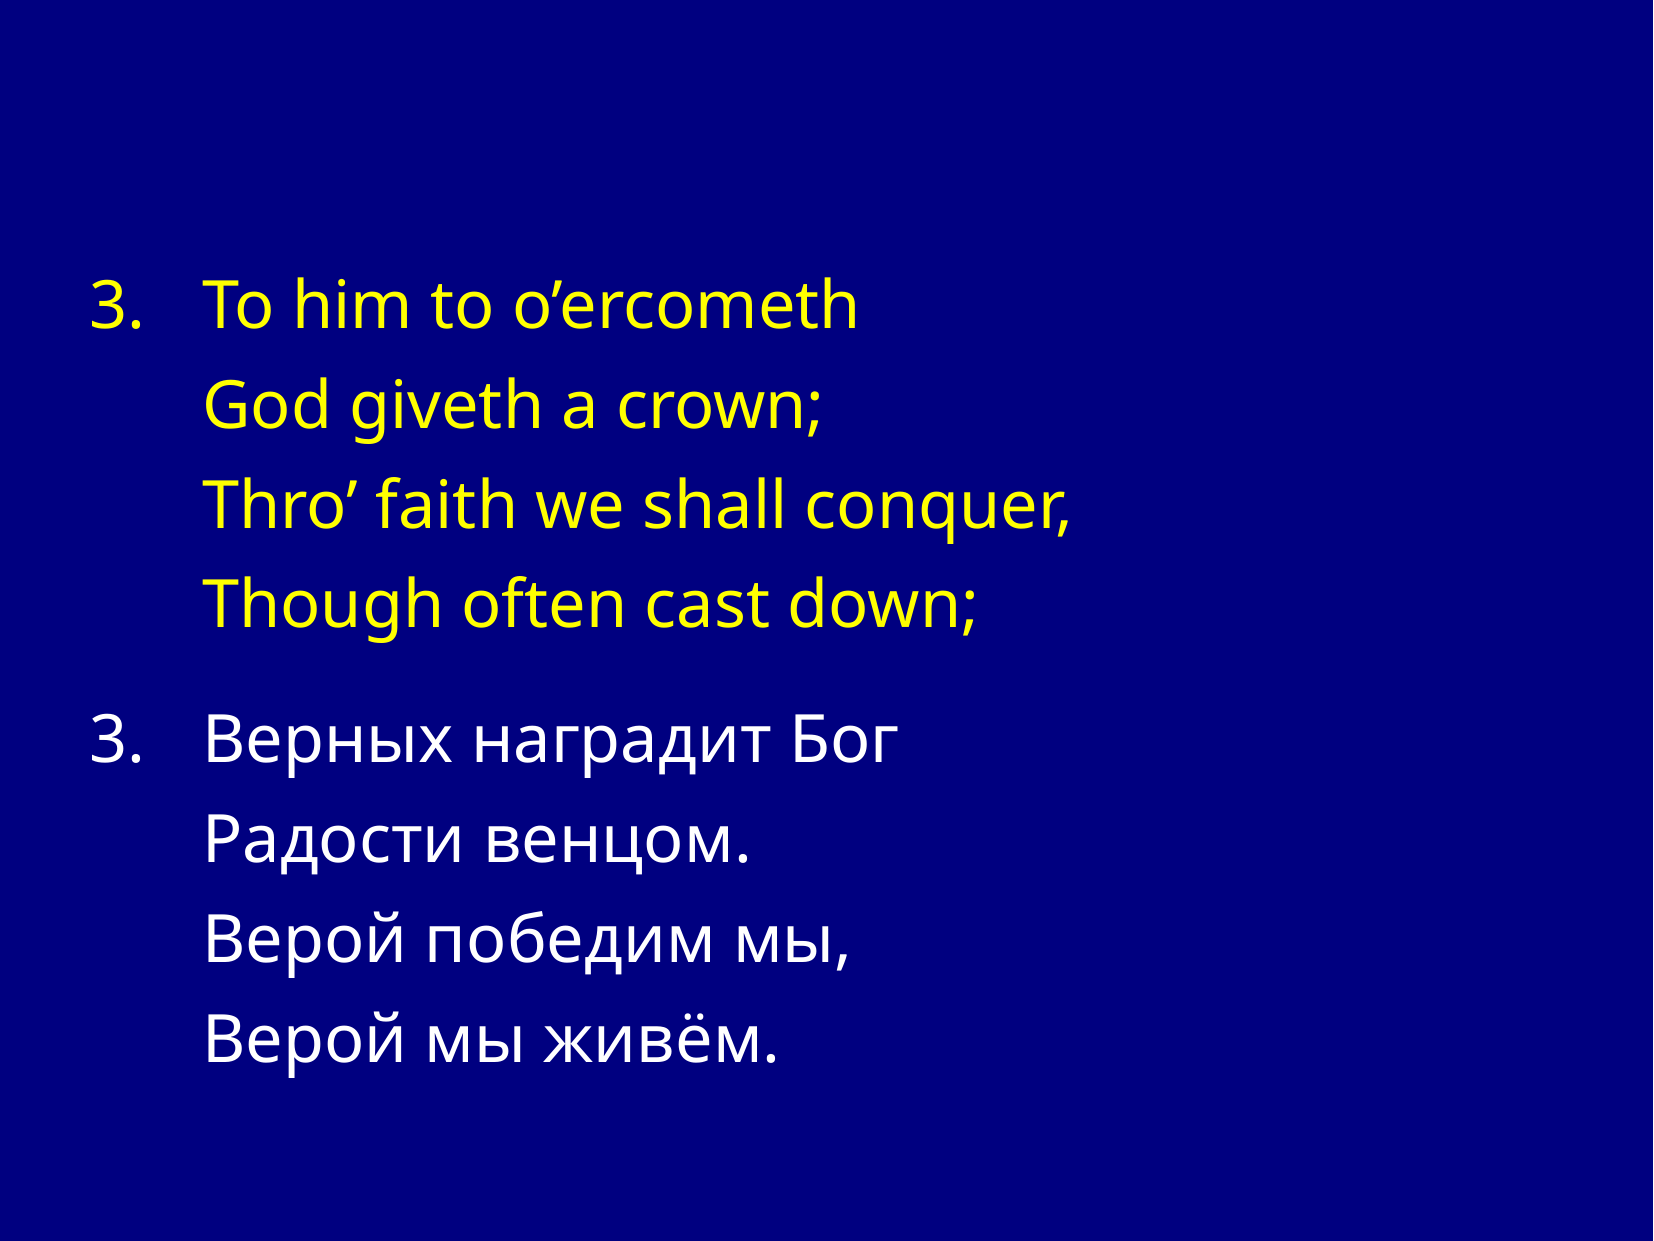

3.	To him to o’ercometh
	God giveth a crown;
	Thro’ faith we shall conquer,
	Though often cast down;
3.	Верных наградит Бог
	Радости венцом.
	Верой победим мы,
	Верой мы живём.